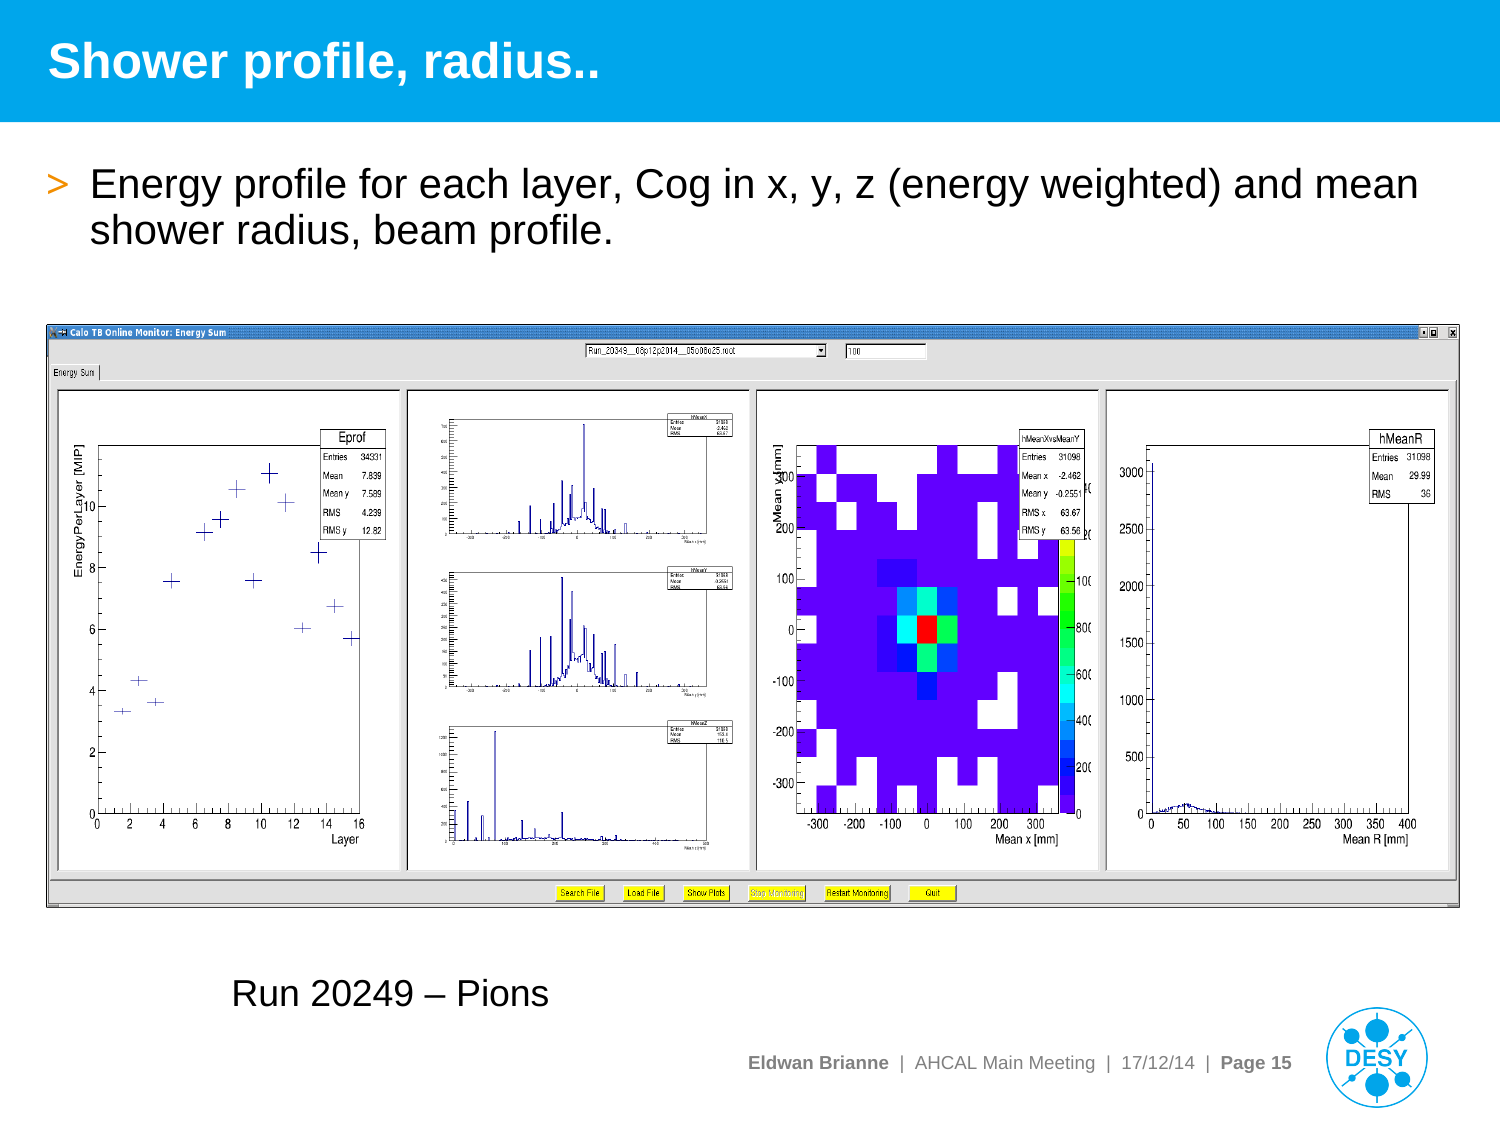

# Shower profile, radius..
Energy profile for each layer, Cog in x, y, z (energy weighted) and mean shower radius, beam profile.
Run 20249 – Pions